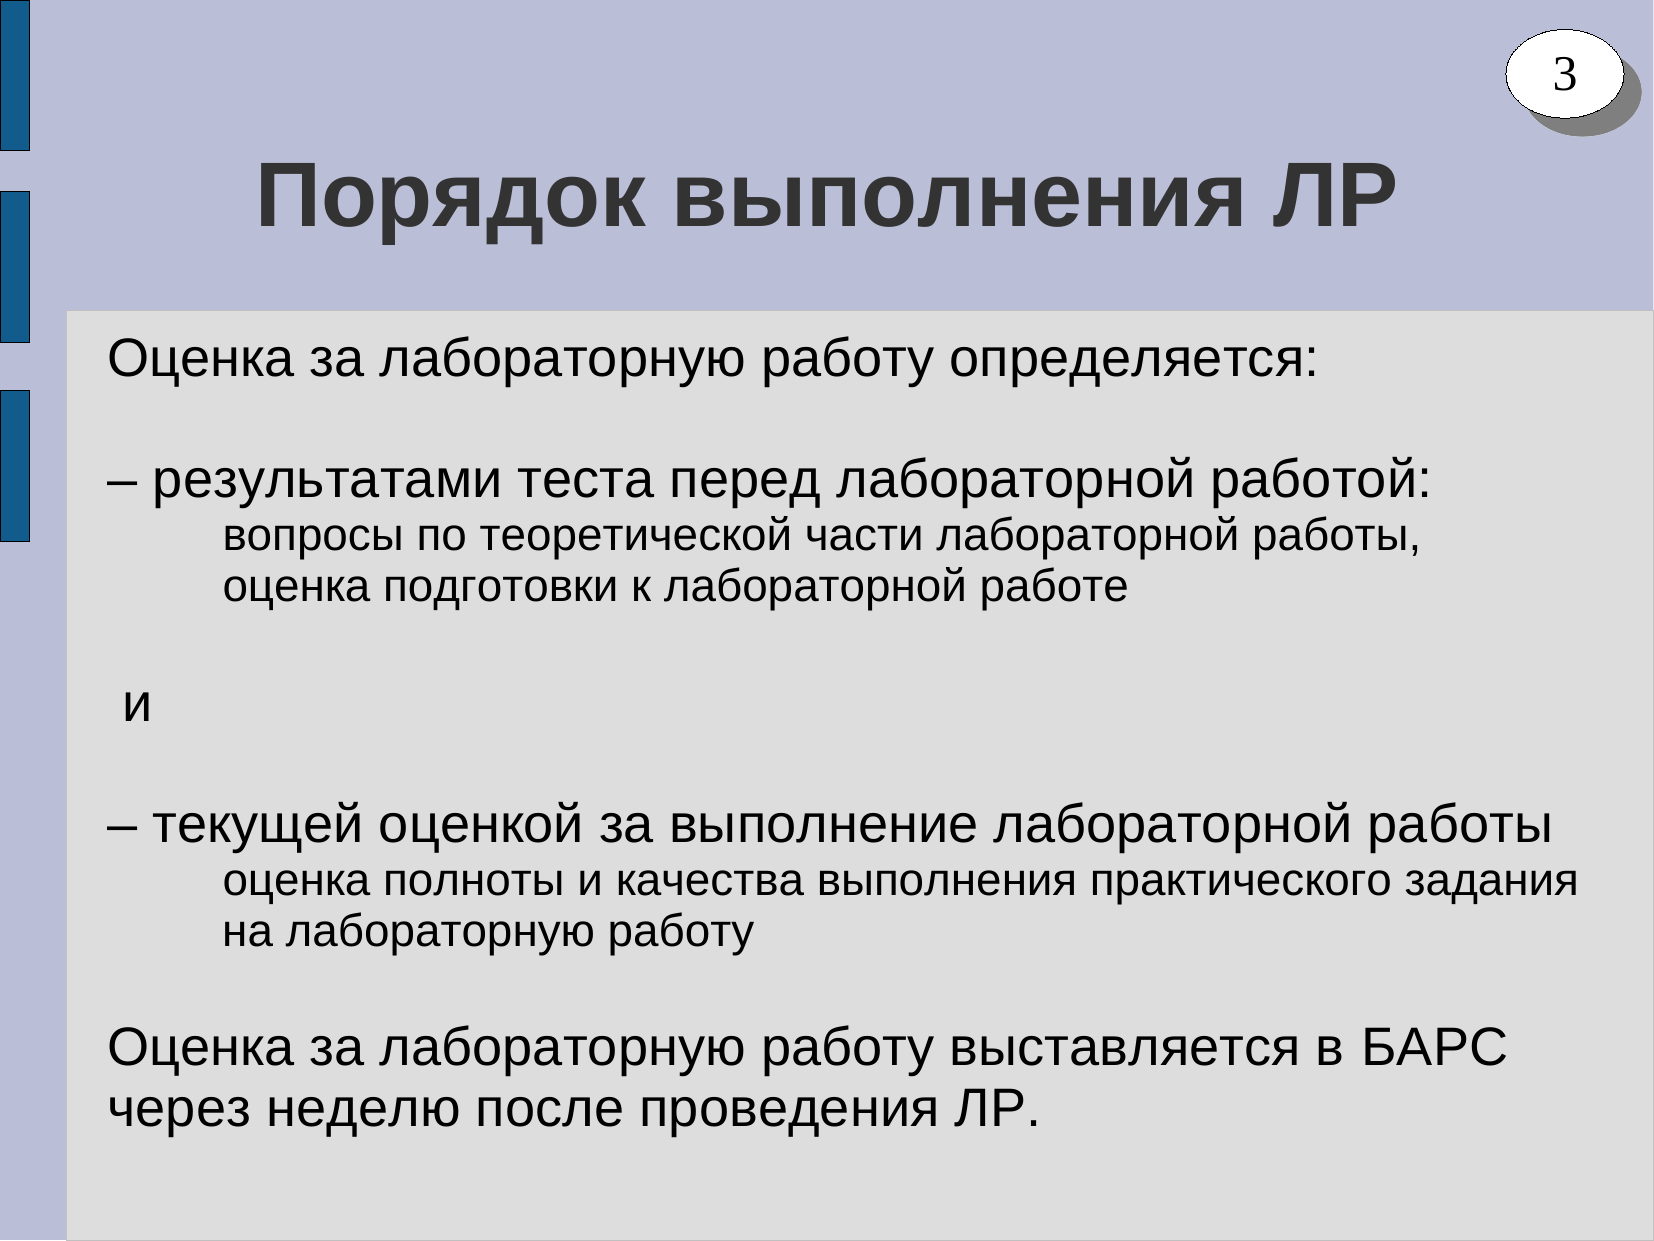

3
# Порядок выполнения ЛР
Оценка за лабораторную работу определяется:
– результатами теста перед лабораторной работой:
 вопросы по теоретической части лабораторной работы,
 оценка подготовки к лабораторной работе
 и
– текущей оценкой за выполнение лабораторной работы
 оценка полноты и качества выполнения практического задания
 на лабораторную работу
Оценка за лабораторную работу выставляется в БАРС
через неделю после проведения ЛР.